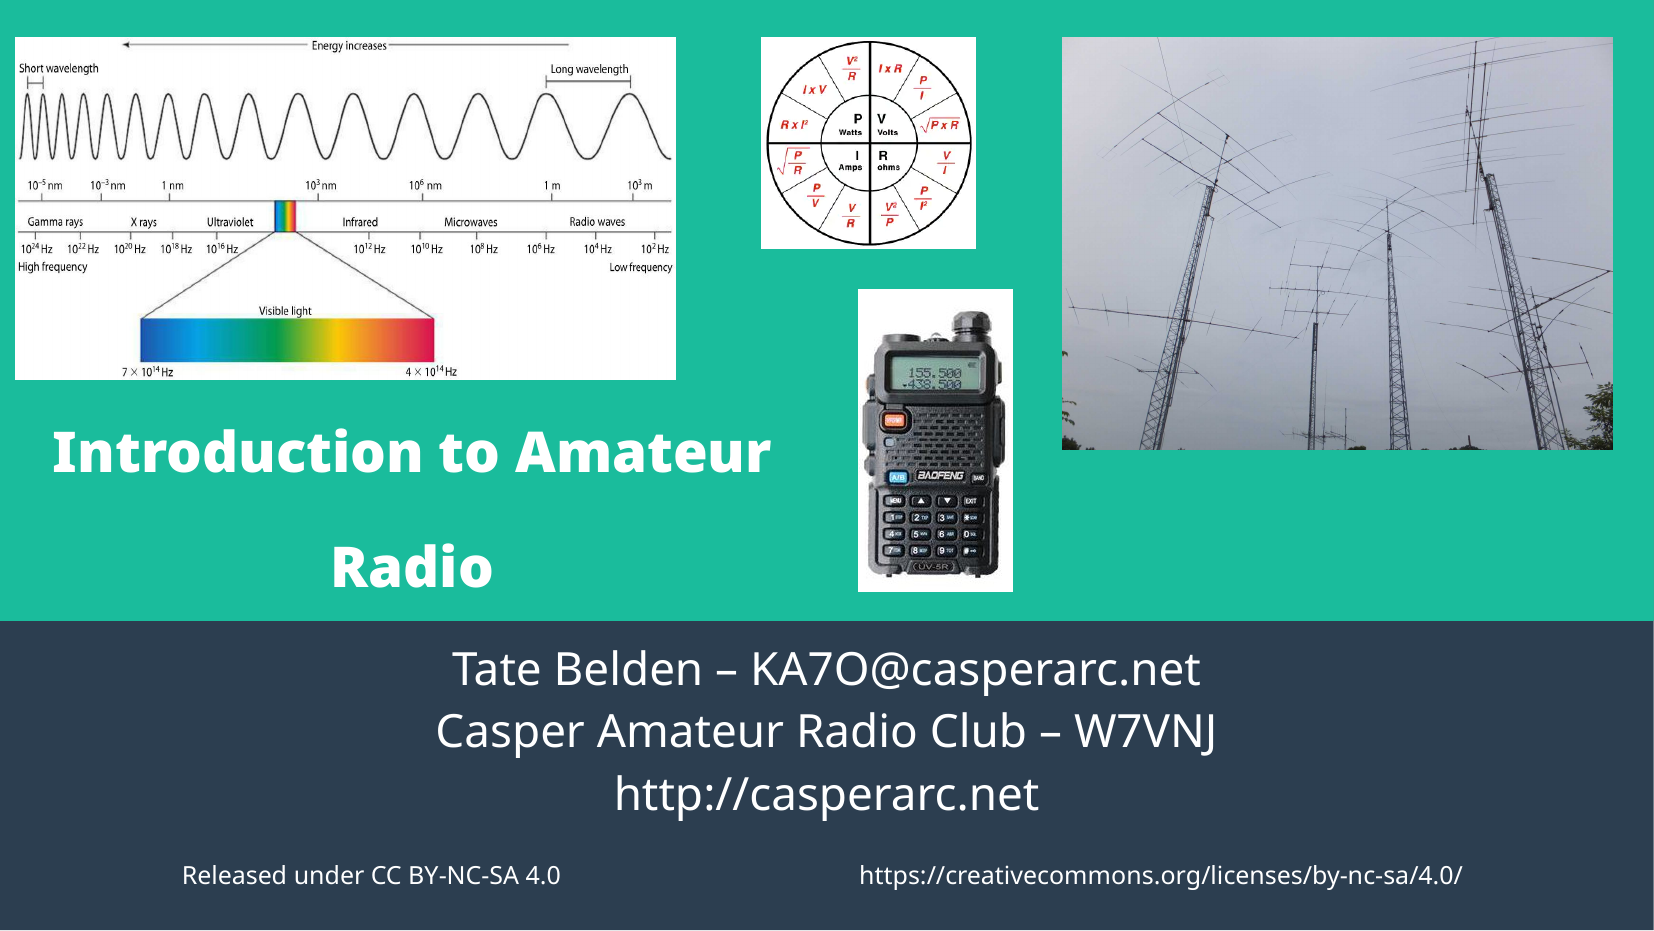

# Introduction to Amateur Radio
Tate Belden – KA7O@casperarc.net
Casper Amateur Radio Club – W7VNJ
http://casperarc.net
Released under CC BY-NC-SA 4.0 https://creativecommons.org/licenses/by-nc-sa/4.0/